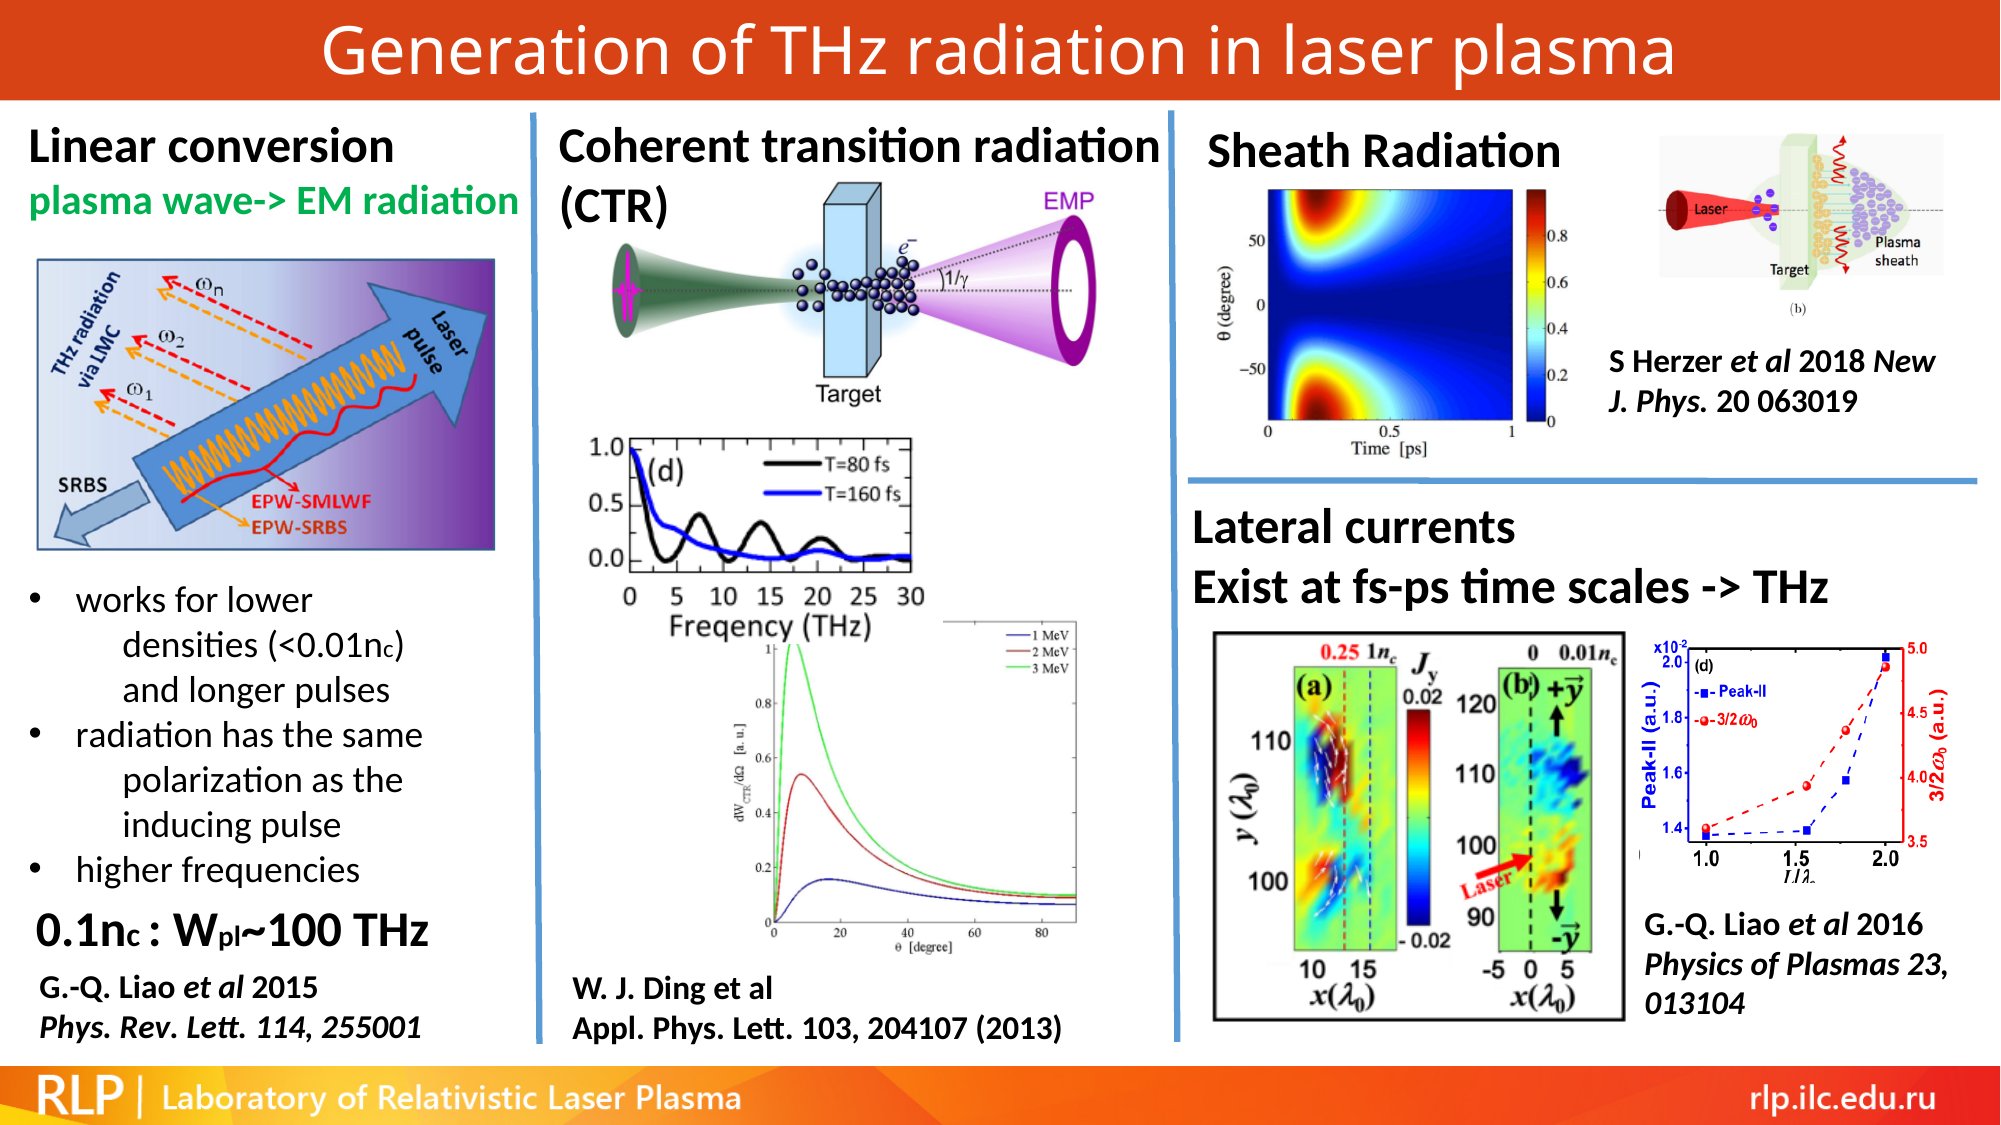

Generation of THz radiation in laser plasma
Linear conversion
plasma wave-> EM radiation
Coherent transition radiation
(CTR)
Sheath Radiation
S Herzer et al 2018 New J. Phys. 20 063019
Lateral currents
Exist at fs-ps time scales -> THz
works for lower densities (<0.01nc) and longer pulses
radiation has the same polarization as the inducing pulse
higher frequencies
0.1nc : Wpl~100 THz
G.-Q. Liao et al 2016 Physics of Plasmas 23, 013104
G.-Q. Liao et al 2015
Phys. Rev. Lett. 114, 255001
W. J. Ding et al
Appl. Phys. Lett. 103, 204107 (2013)